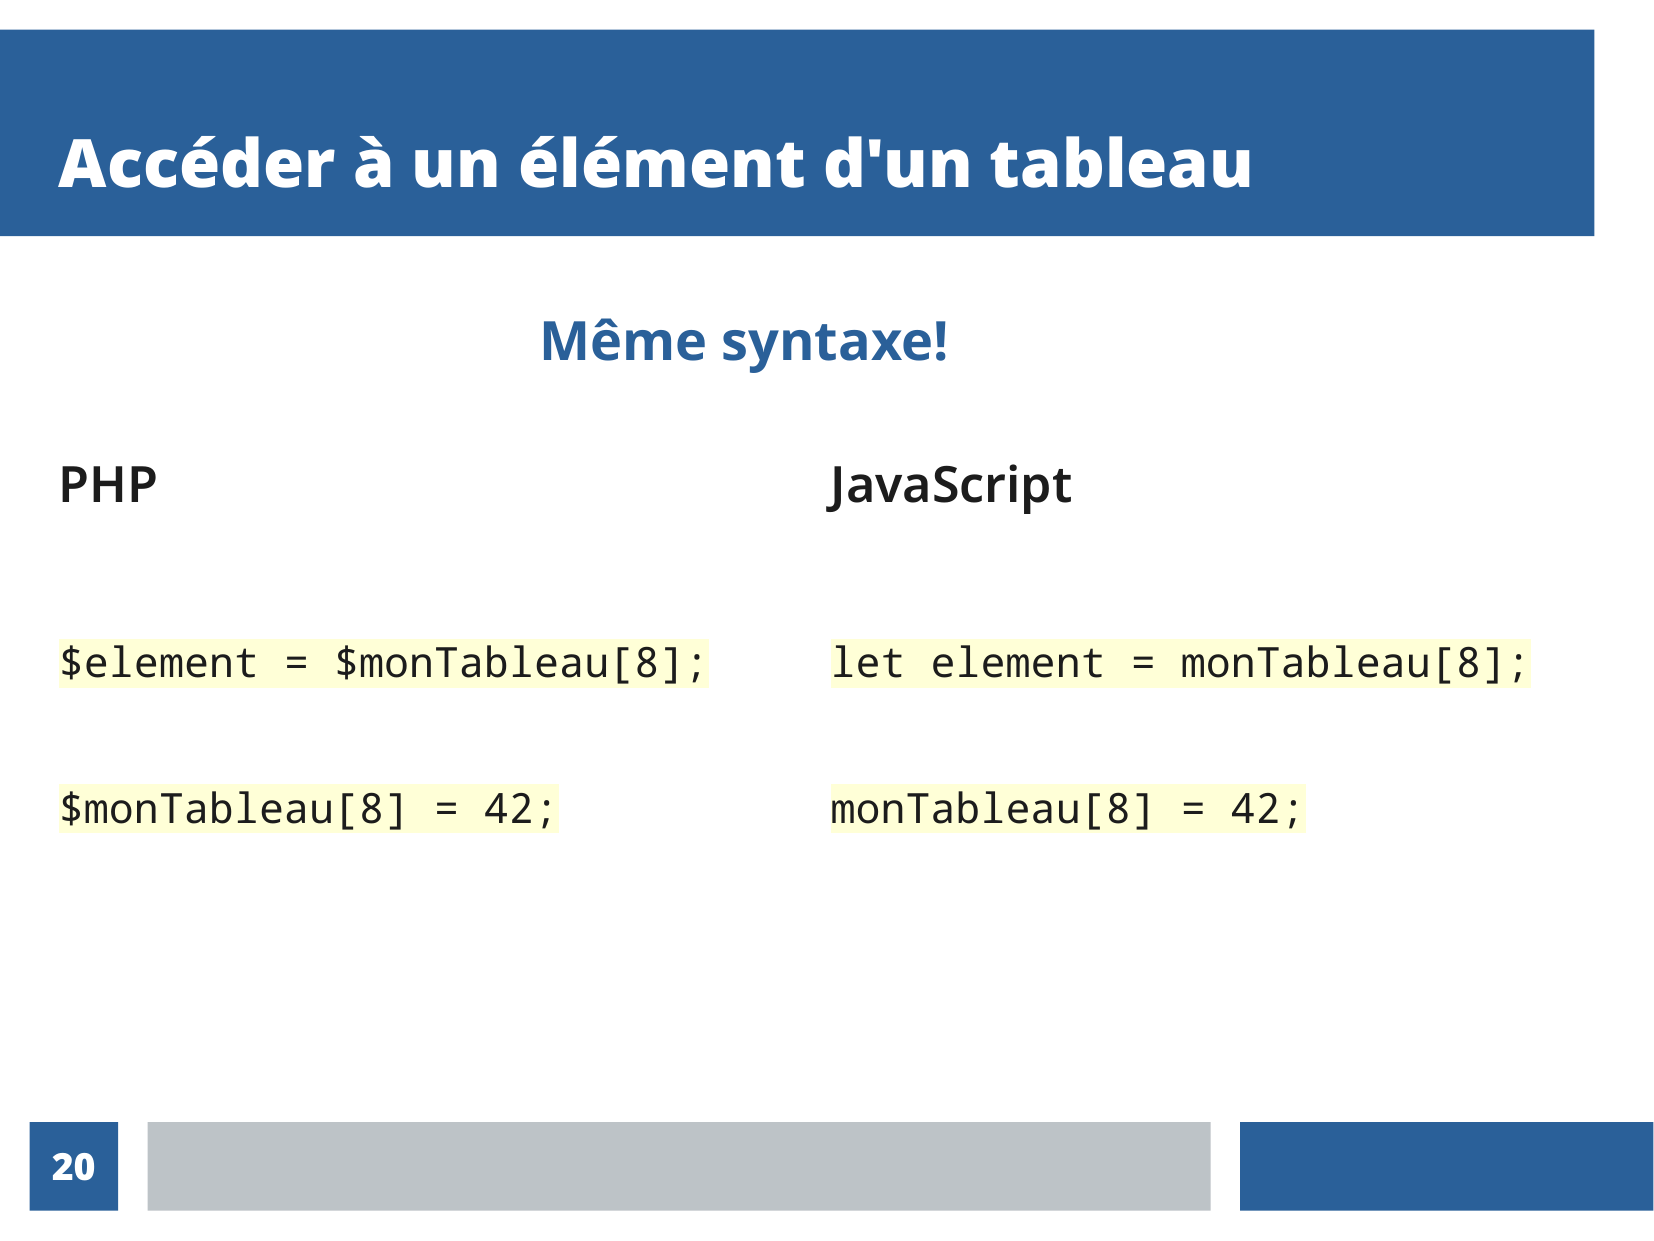

# Accéder à un élément d'un tableau
Même syntaxe!
PHP
$element = $monTableau[8];
$monTableau[8] = 42;
JavaScript
let element = monTableau[8];
monTableau[8] = 42;
20